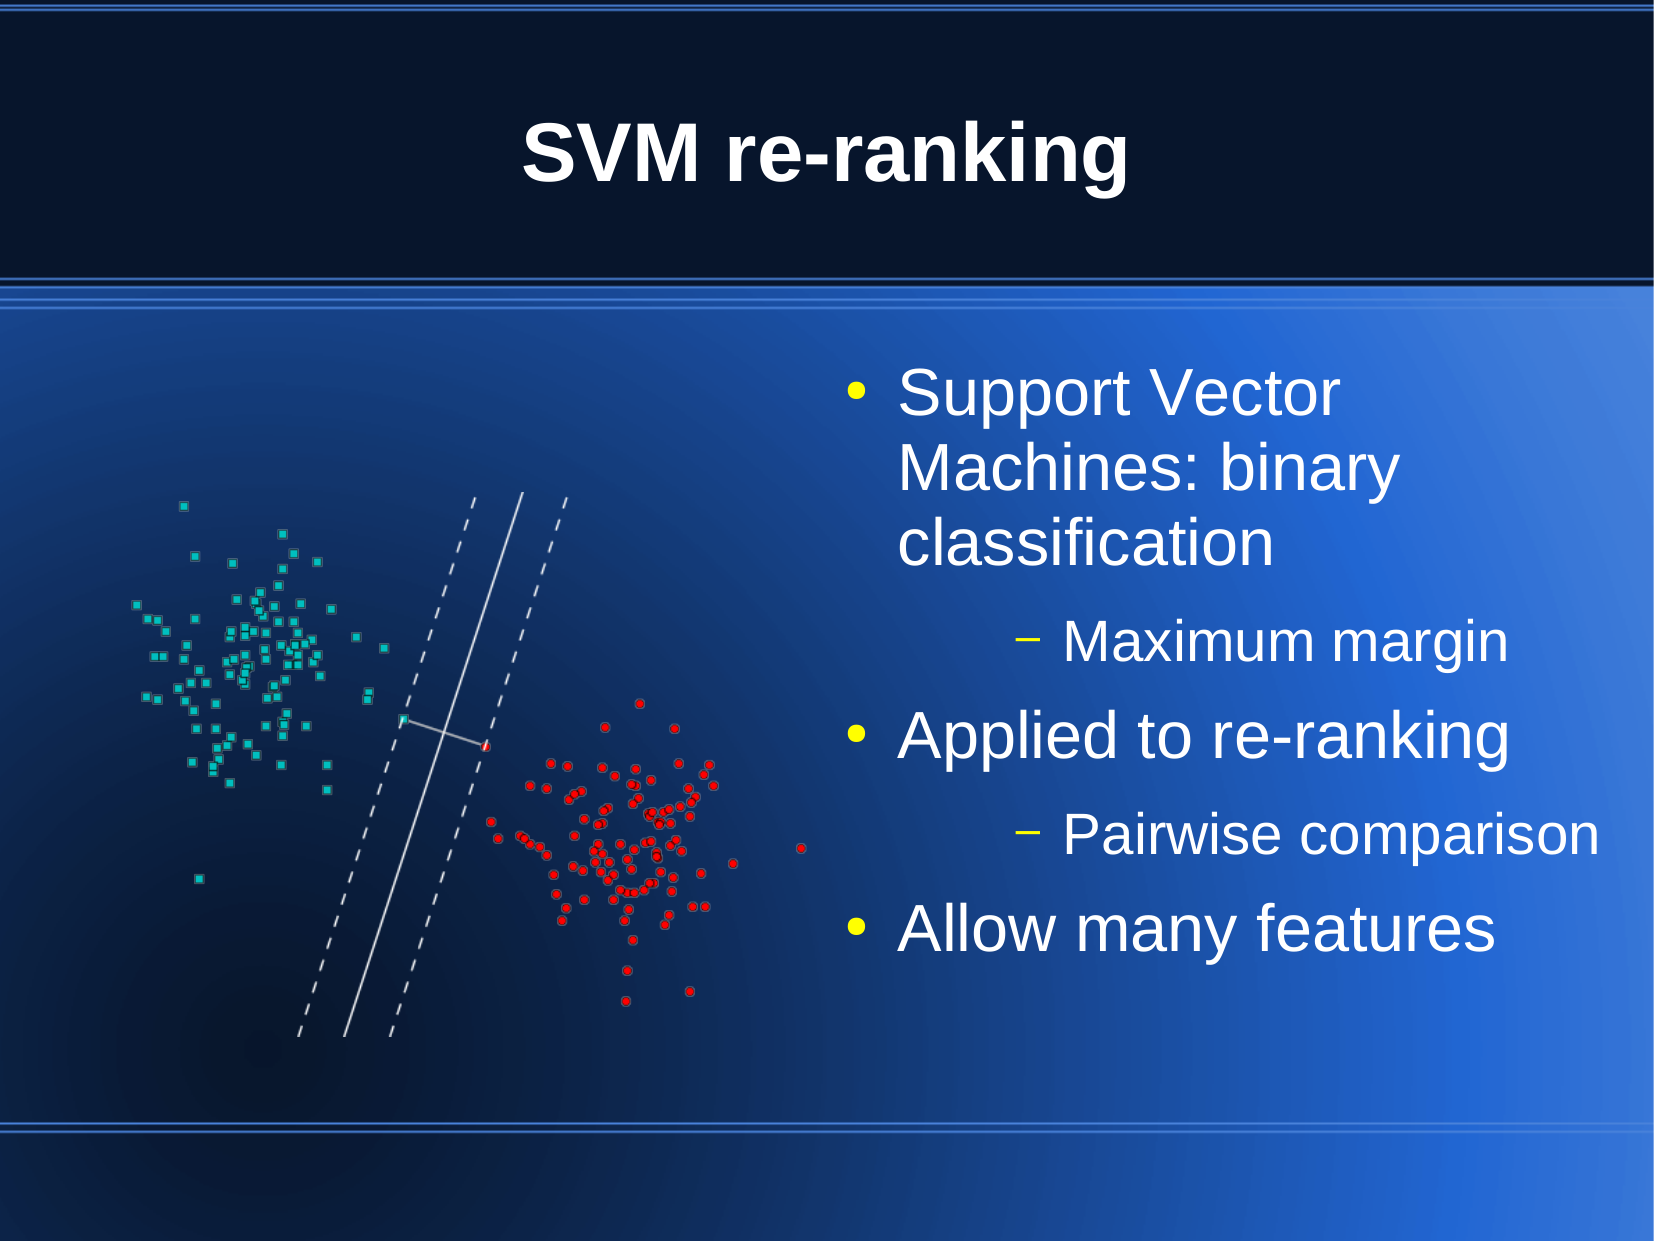

# SVM re-ranking
Support Vector Machines: binary classification
Maximum margin
Applied to re-ranking
Pairwise comparison
Allow many features